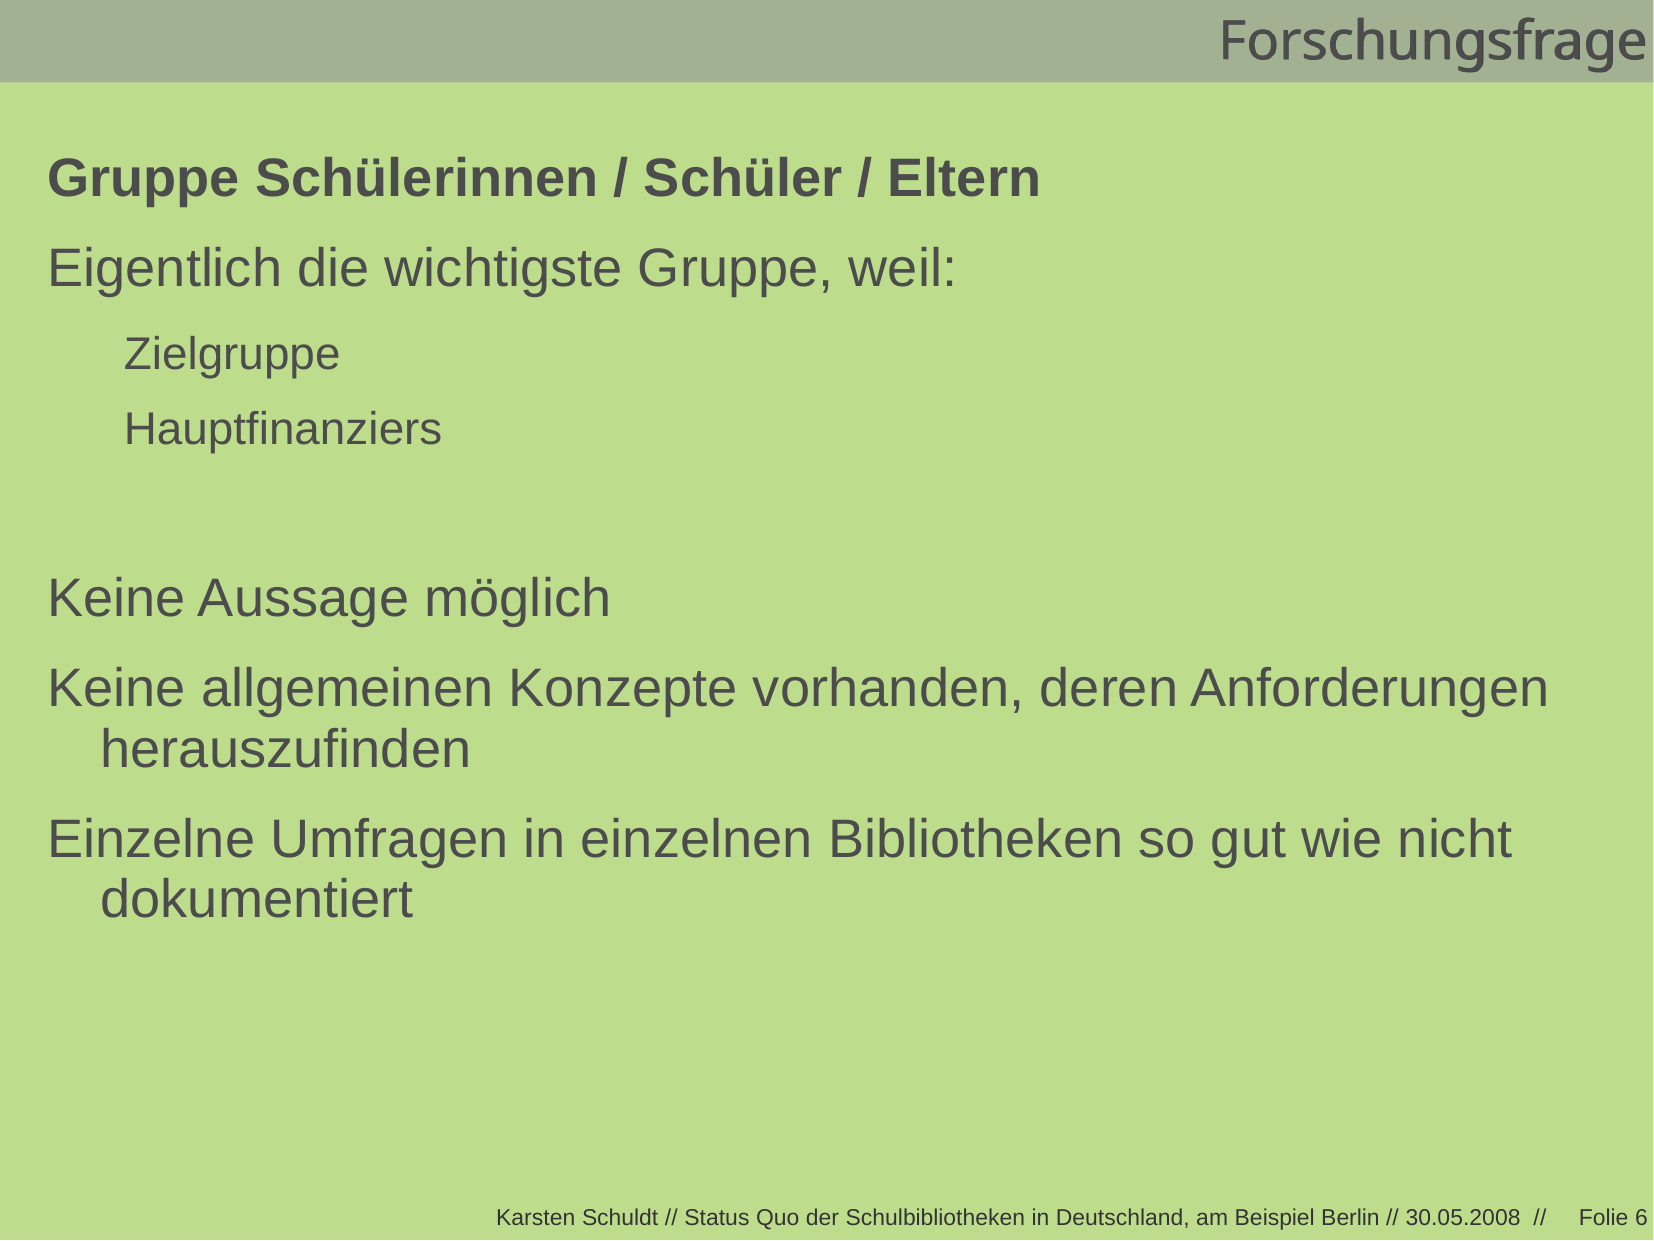

# Forschungsfrage
Gruppe Schülerinnen / Schüler / Eltern
Eigentlich die wichtigste Gruppe, weil:
Zielgruppe
Hauptfinanziers
Keine Aussage möglich
Keine allgemeinen Konzepte vorhanden, deren Anforderungen herauszufinden
Einzelne Umfragen in einzelnen Bibliotheken so gut wie nicht dokumentiert
6